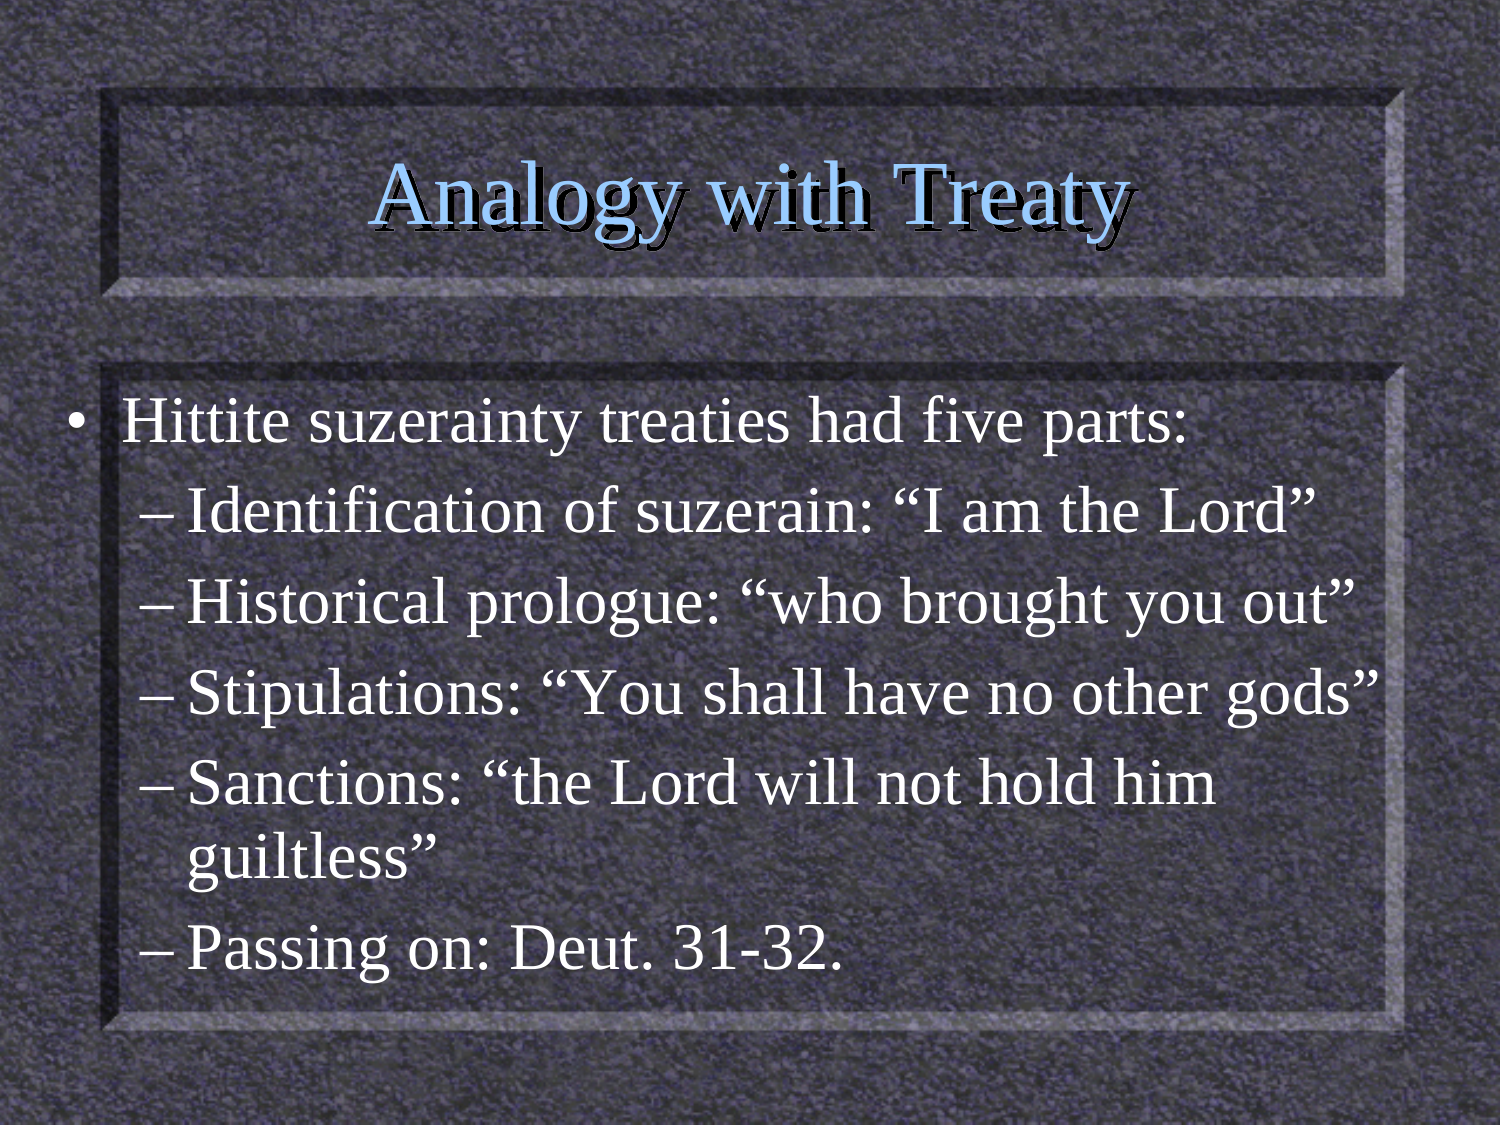

# Analogy with Treaty
Hittite suzerainty treaties had five parts:
Identification of suzerain: “I am the Lord”
Historical prologue: “who brought you out”
Stipulations: “You shall have no other gods”
Sanctions: “the Lord will not hold him guiltless”
Passing on: Deut. 31-32.